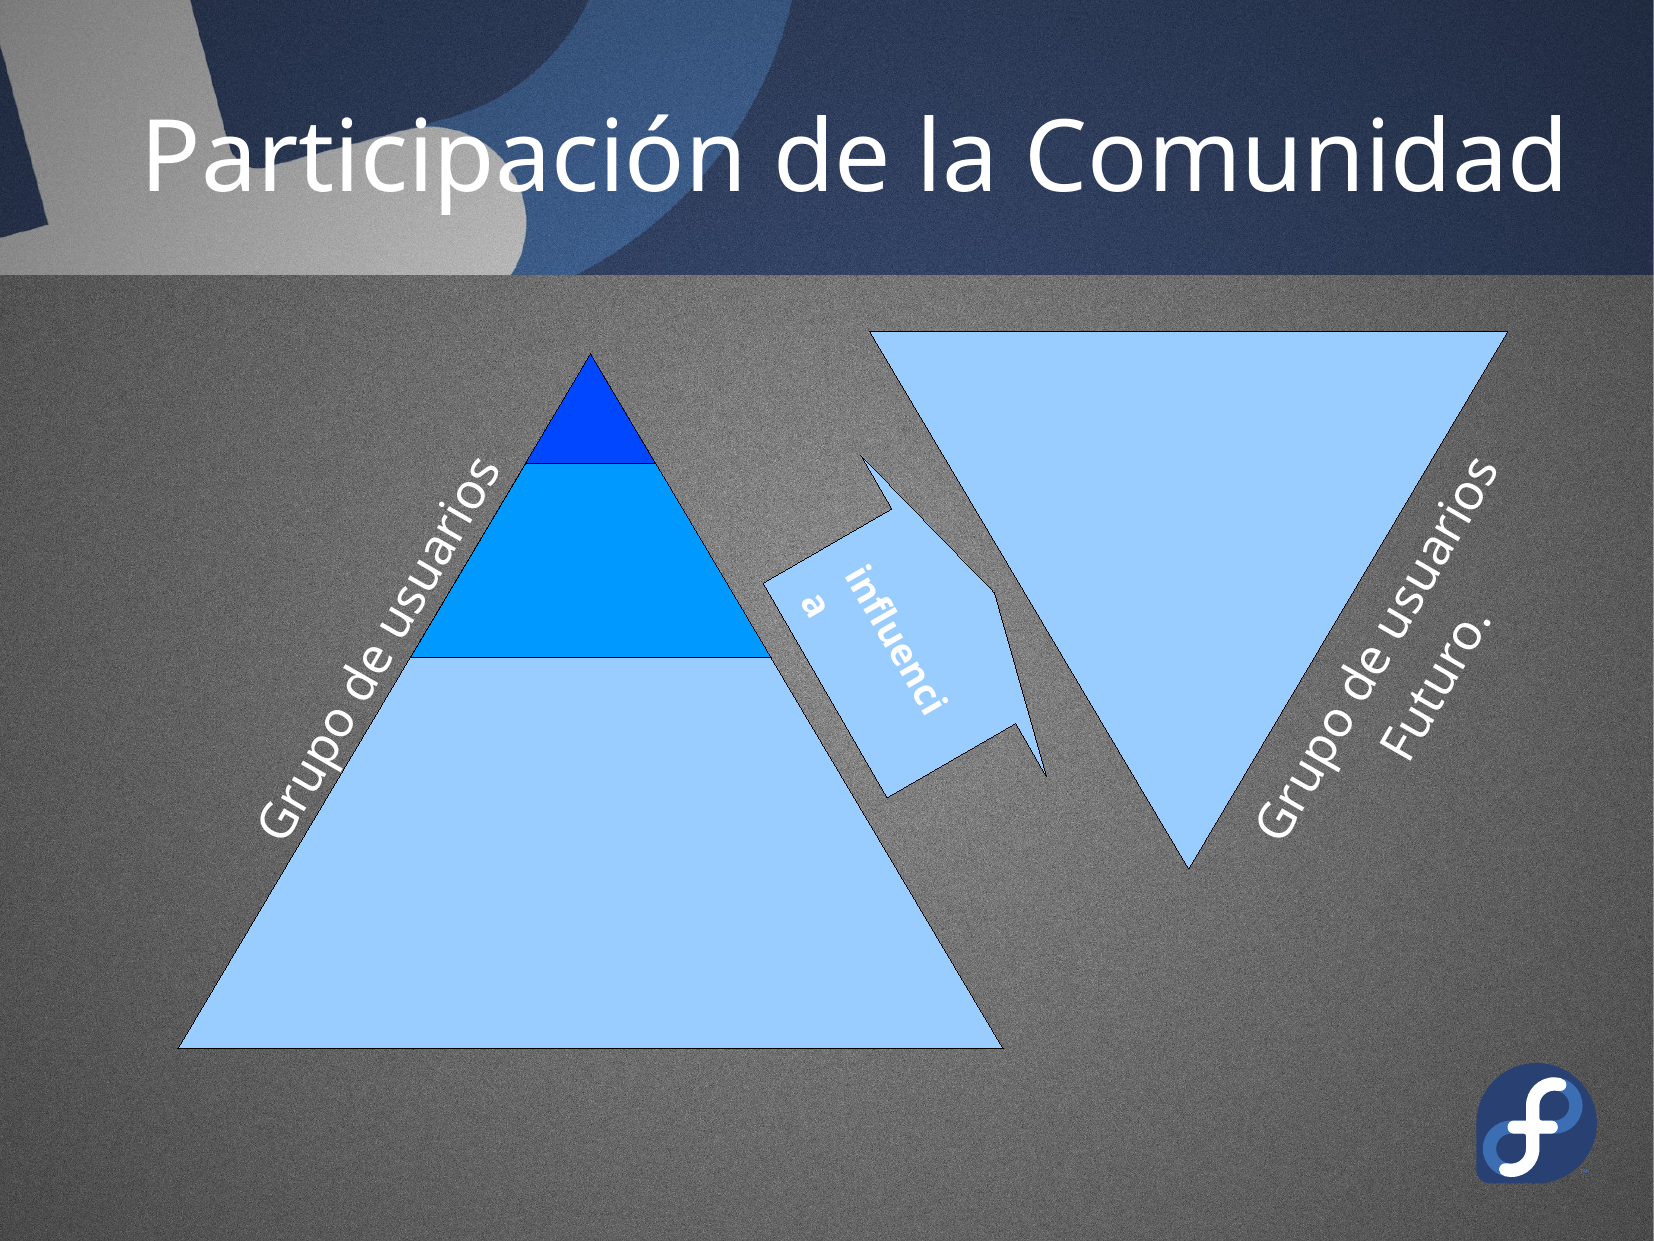

# Participación de la Comunidad
influencia
Grupo de usuarios
Futuro.
Grupo de usuarios